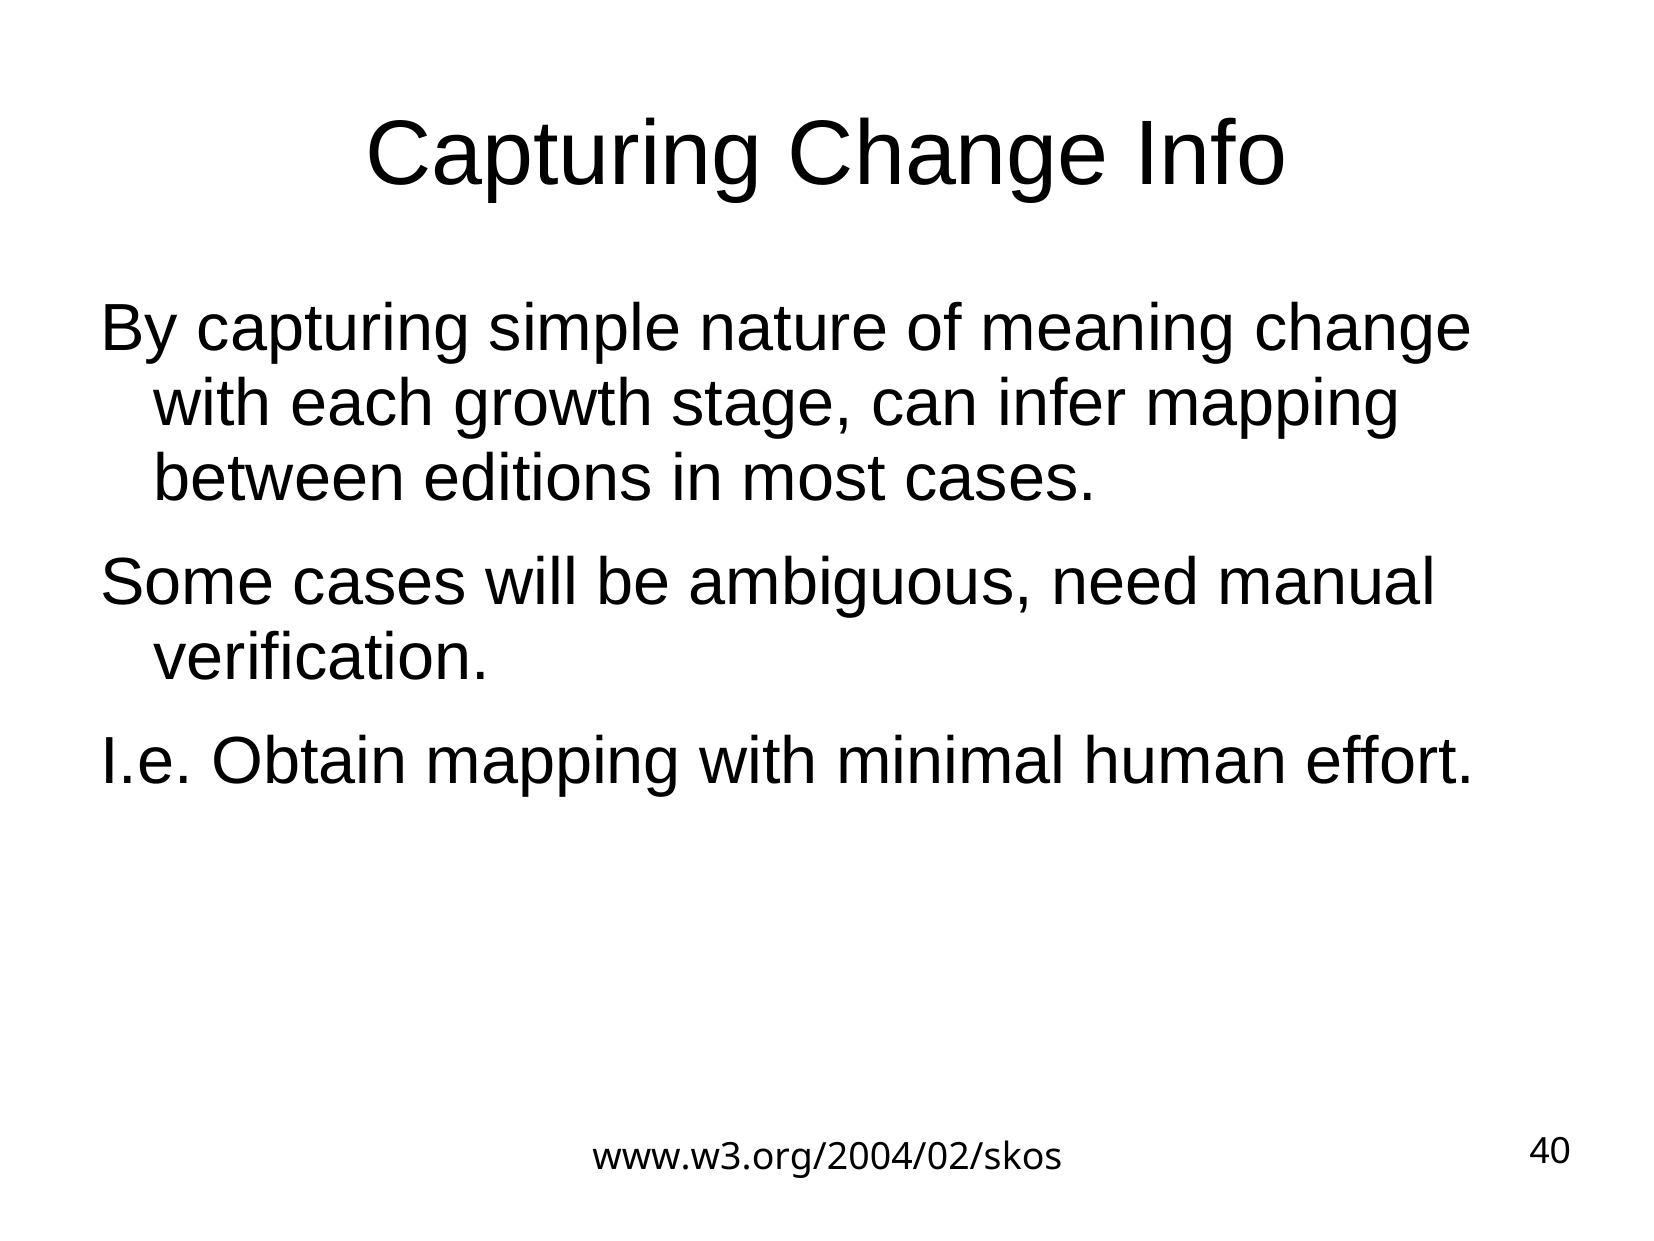

# Capturing Change Info
By capturing simple nature of meaning change with each growth stage, can infer mapping between editions in most cases.
Some cases will be ambiguous, need manual verification.
I.e. Obtain mapping with minimal human effort.
www.w3.org/2004/02/skos
40